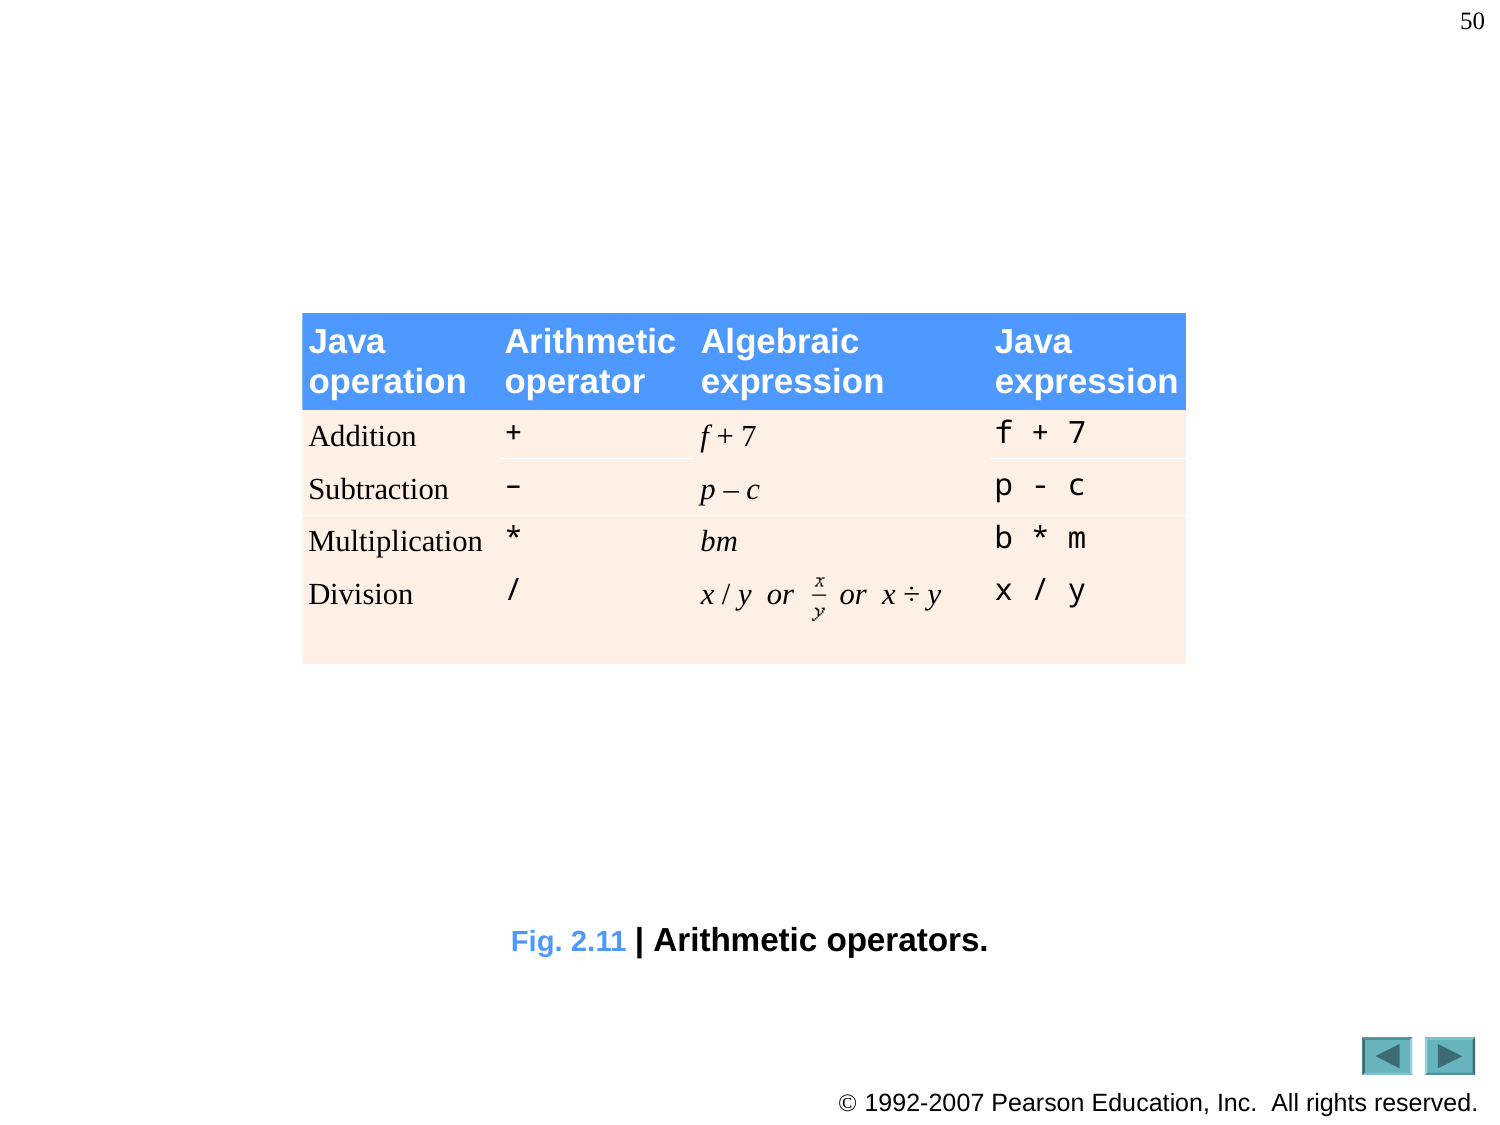

50
# Fig. 2.11 | Arithmetic operators.